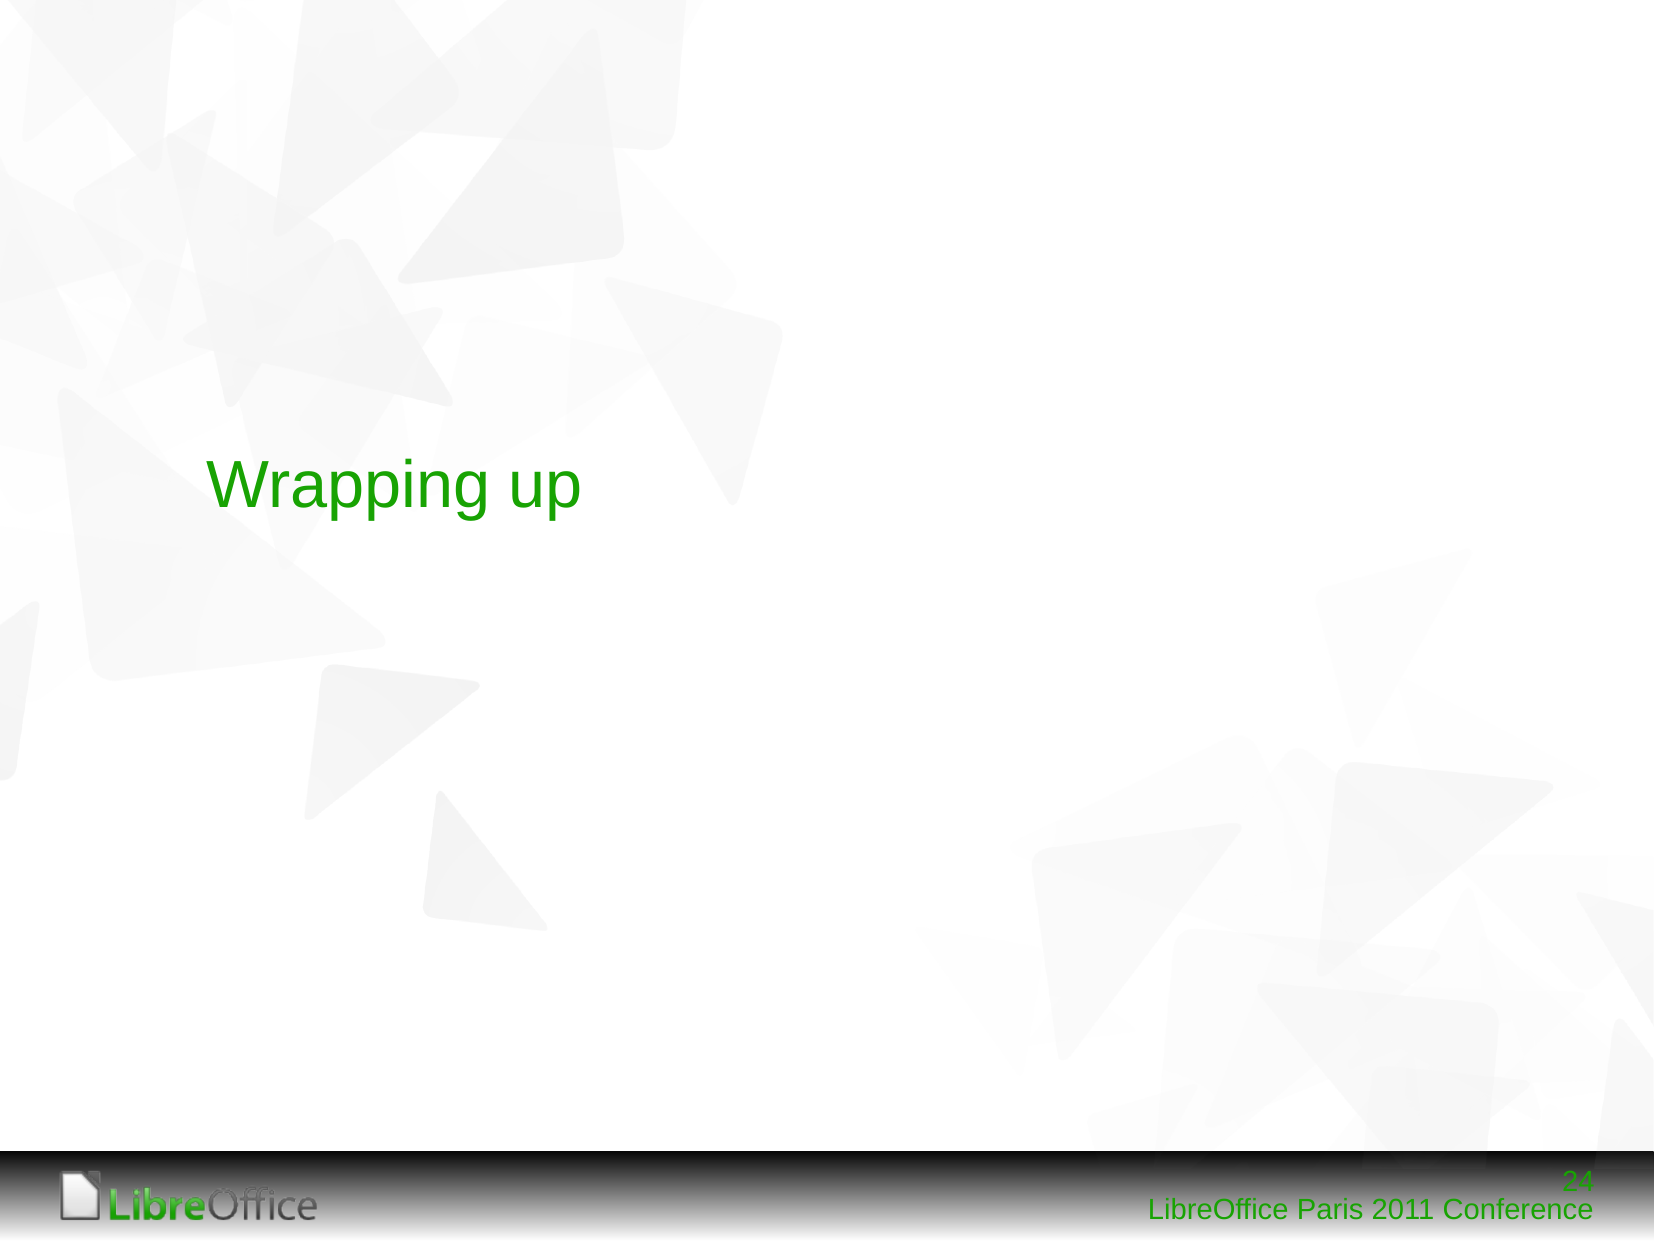

# Wrapping up
24
LibreOffice Paris 2011 Conference